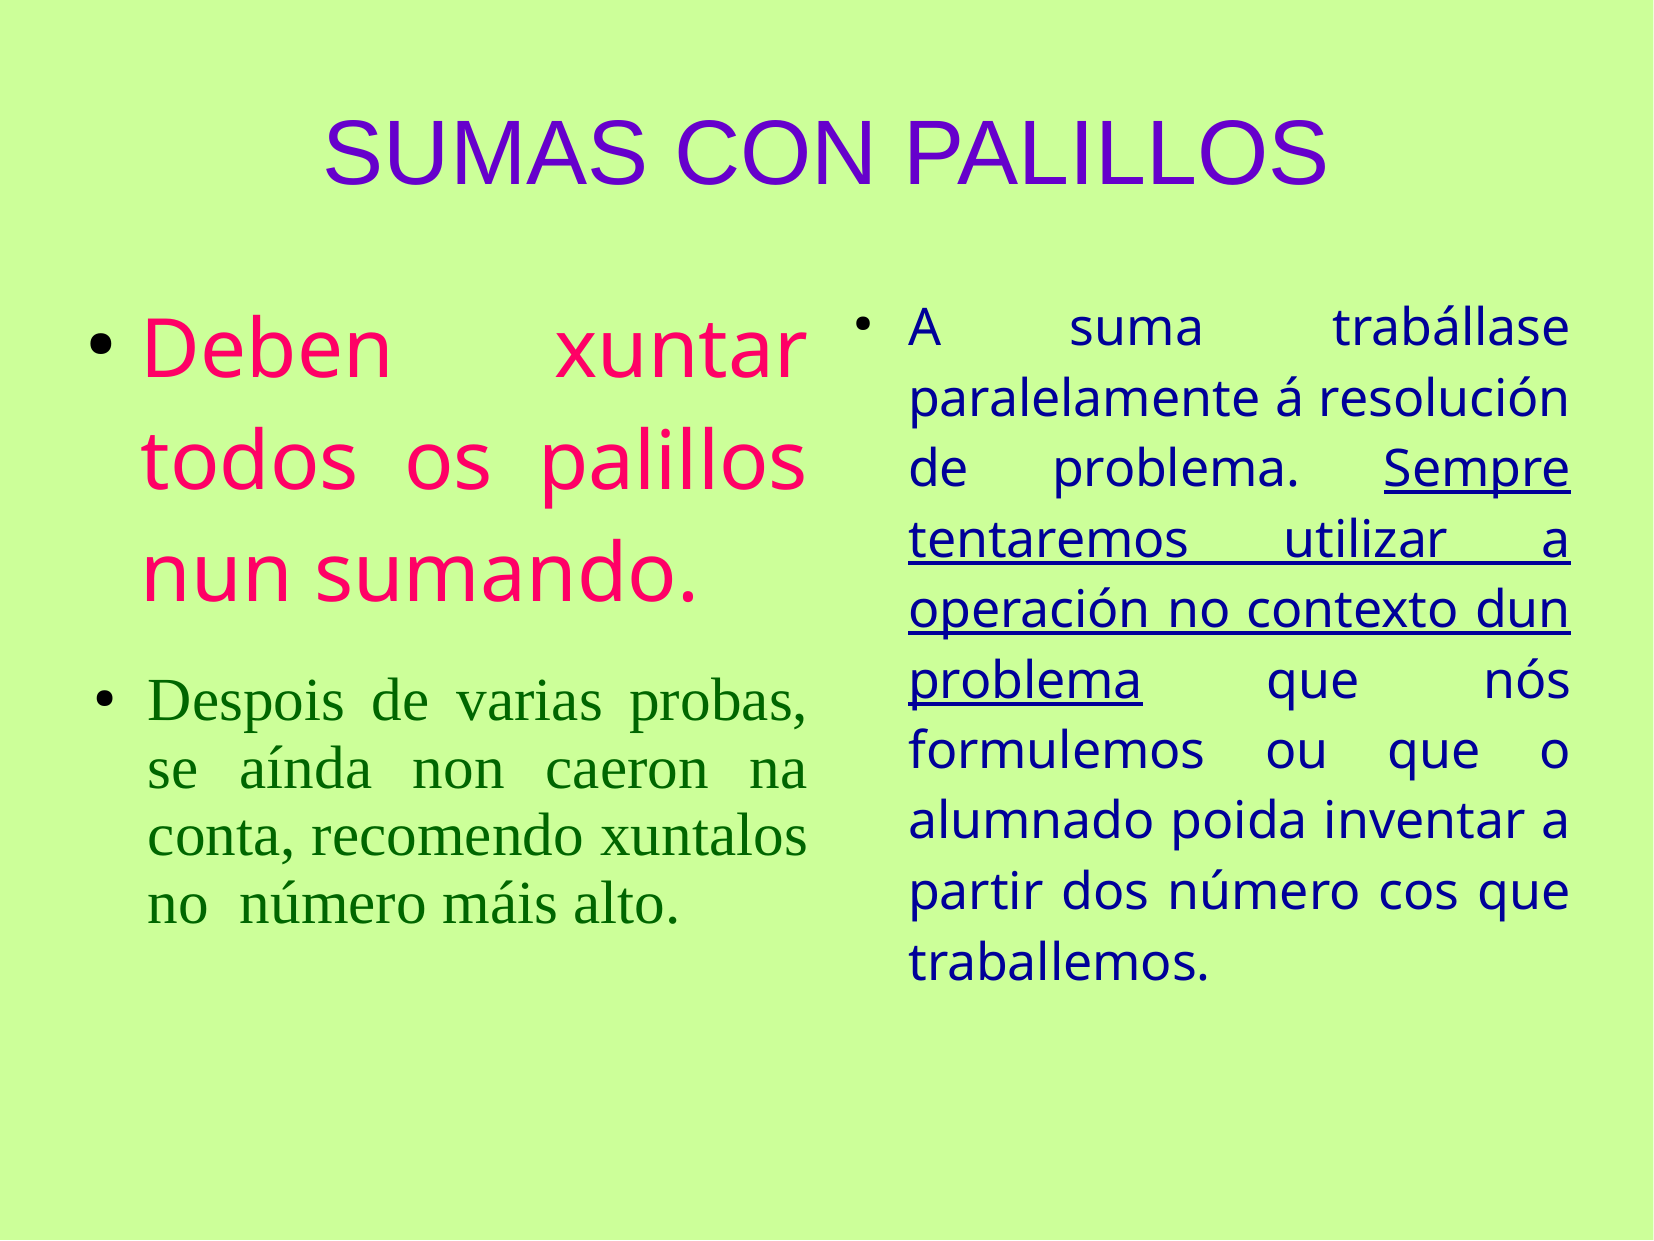

# SUMAS CON PALILLOS
Deben xuntar todos os palillos nun sumando.
A suma trabállase paralelamente á resolución de problema. Sempre tentaremos utilizar a operación no contexto dun problema que nós formulemos ou que o alumnado poida inventar a partir dos número cos que traballemos.
Despois de varias probas, se aínda non caeron na conta, recomendo xuntalos no número máis alto.